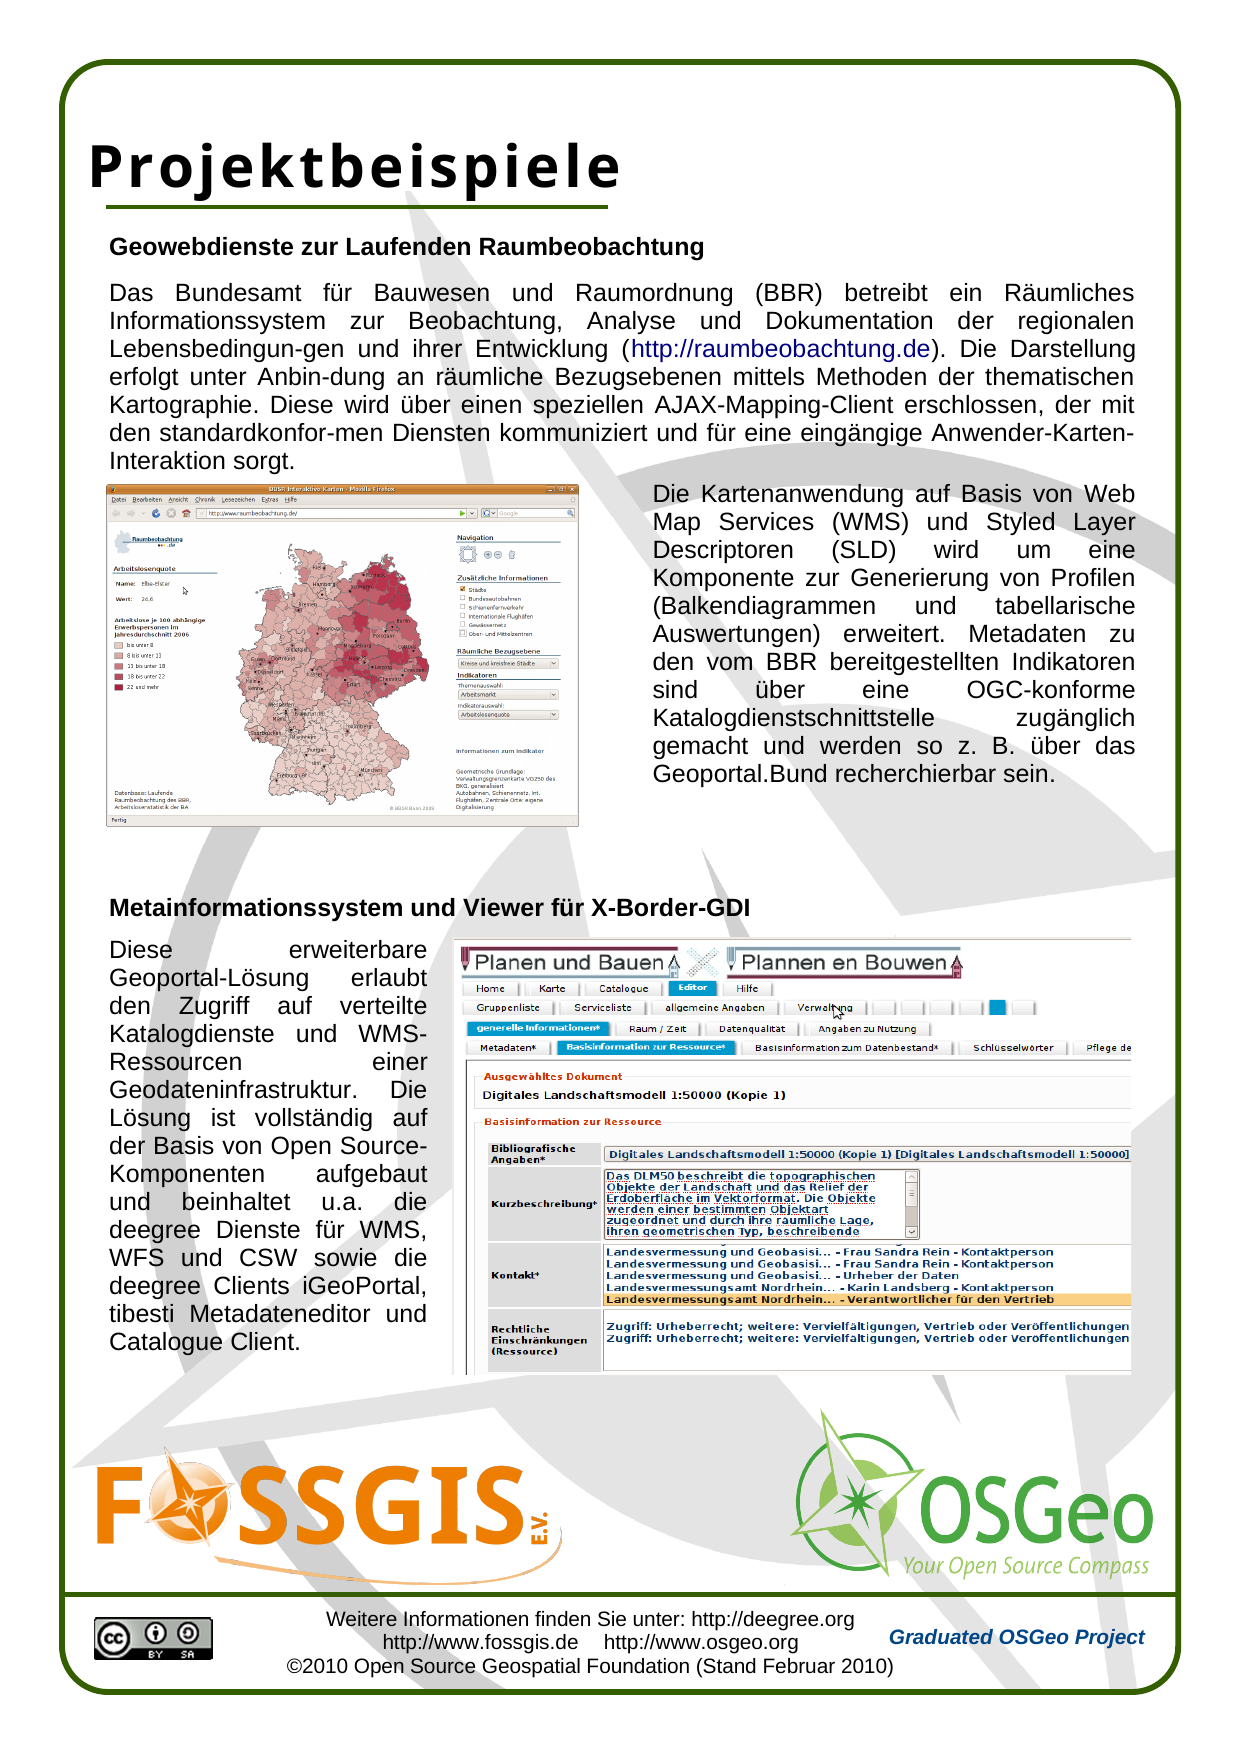

Projektbeispiele
Geowebdienste zur Laufenden Raumbeobachtung
Das Bundesamt für Bauwesen und Raumordnung (BBR) betreibt ein Räumliches Informationssystem zur Beobachtung, Analyse und Dokumentation der regionalen Lebensbedingun-gen und ihrer Entwicklung (http://raumbeobachtung.de). Die Darstellung erfolgt unter Anbin-dung an räumliche Bezugsebenen mittels Methoden der thematischen Kartographie. Diese wird über einen speziellen AJAX-Mapping-Client erschlossen, der mit den standardkonfor-men Diensten kommuniziert und für eine eingängige Anwender-Karten-Interaktion sorgt.
Die Kartenanwendung auf Basis von Web Map Services (WMS) und Styled Layer Descriptoren (SLD) wird um eine Komponente zur Generierung von Profilen (Balkendiagrammen und tabellarische Auswertungen) erweitert. Metadaten zu den vom BBR bereitgestellten Indikatoren sind über eine OGC-konforme Katalogdienstschnittstelle zugänglich gemacht und werden so z. B. über das Geoportal.Bund recherchierbar sein.
Metainformationssystem und Viewer für X-Border-GDI
Diese erweiterbare Geoportal-Lösung erlaubt den Zugriff auf verteilte Katalogdienste und WMS-Ressourcen einer Geodateninfrastruktur. Die Lösung ist vollständig auf der Basis von Open Source-Komponenten aufgebaut und beinhaltet u.a. die deegree Dienste für WMS, WFS und CSW sowie die deegree Clients iGeoPortal, tibesti Metadateneditor und Catalogue Client.